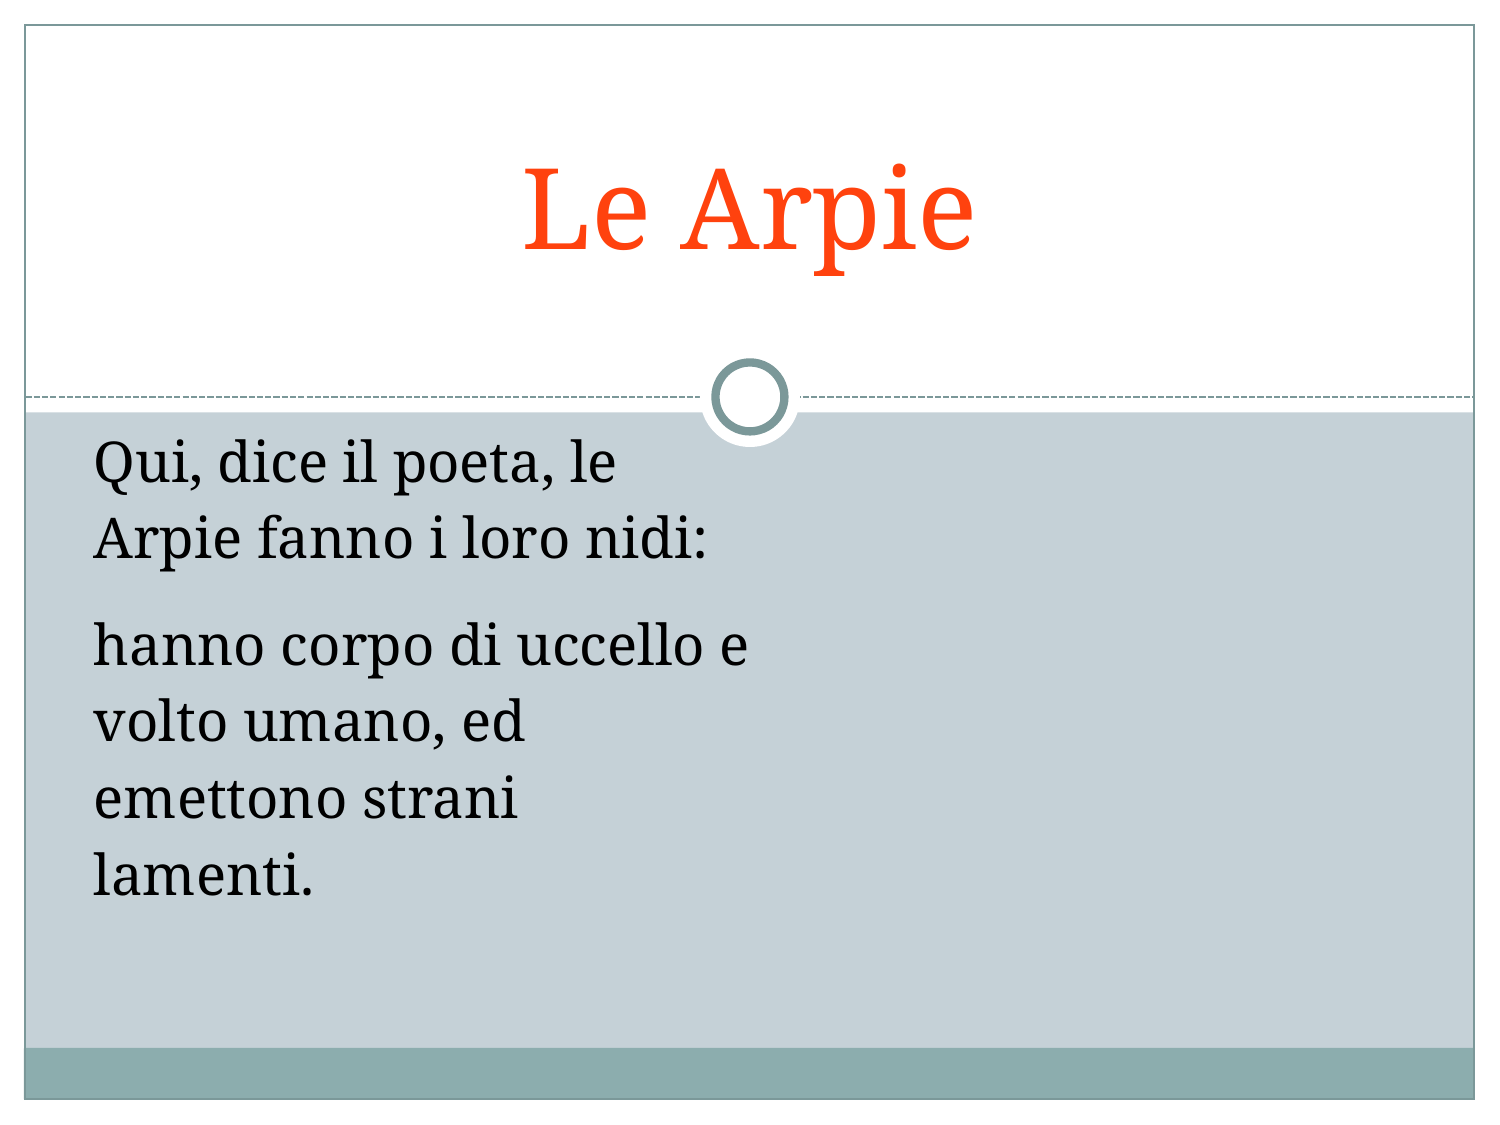

Le Arpie
# Qui, dice il poeta, le Arpie fanno i loro nidi:
hanno corpo di uccello e volto umano, ed emettono strani lamenti.